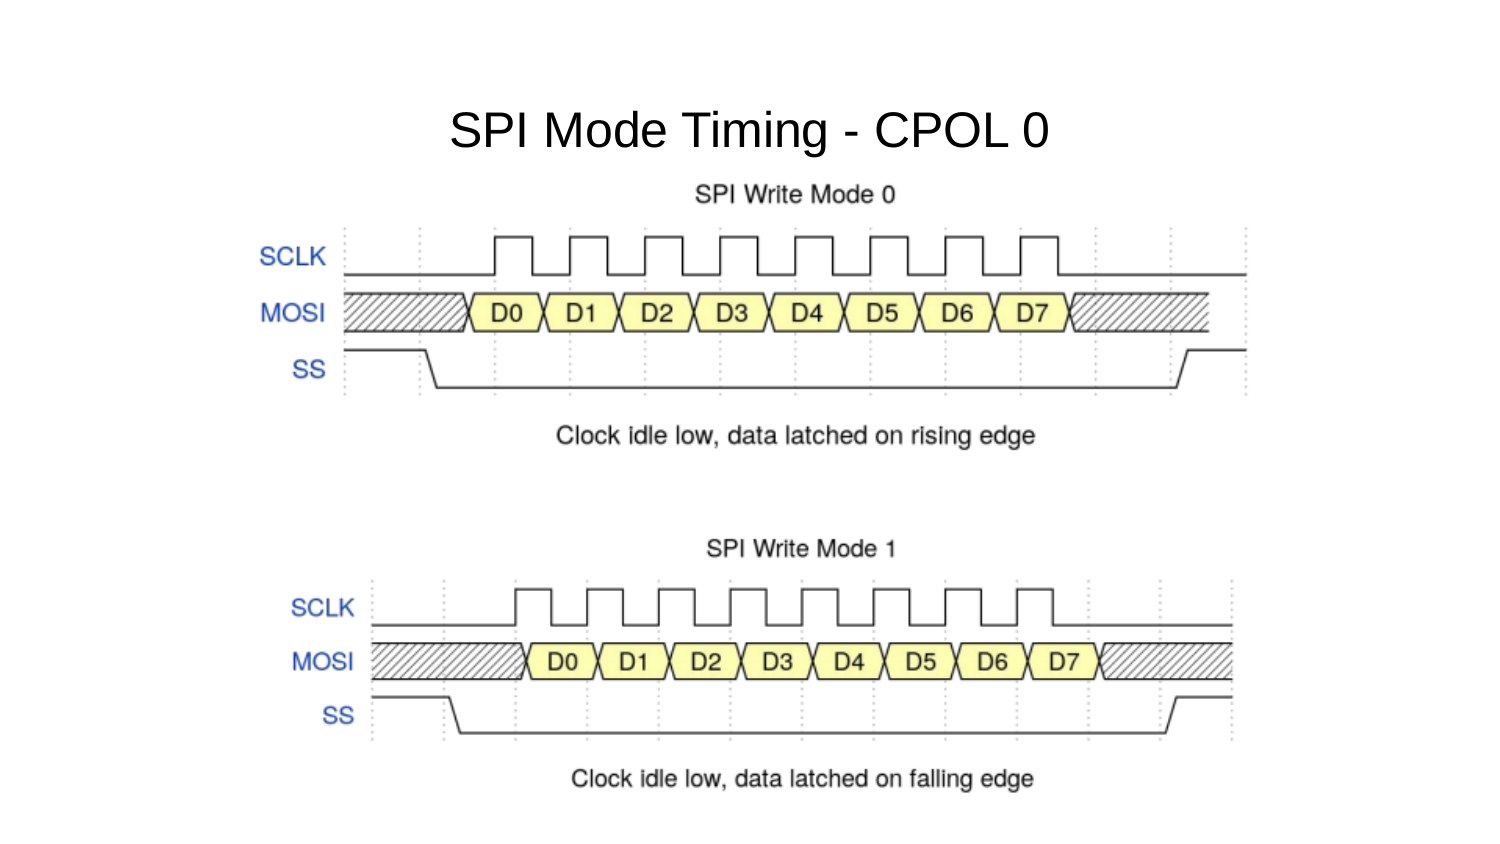

# SPI Mode Timing - CPOL 0